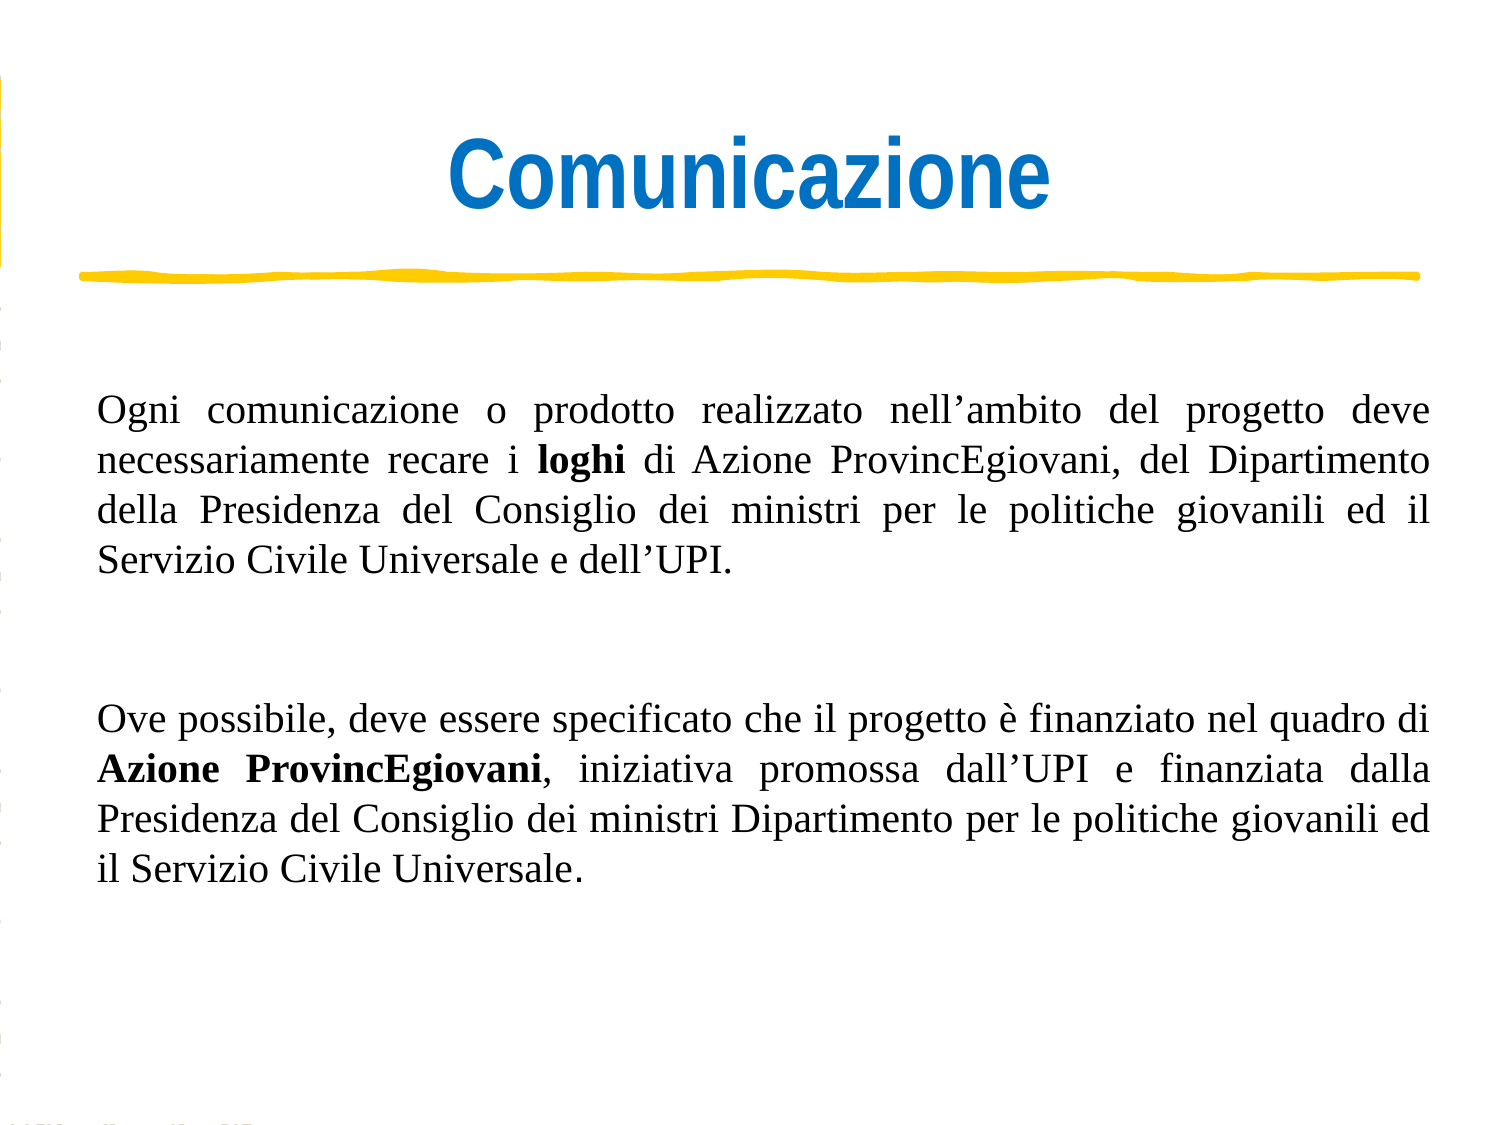

# Comunicazione
Ogni comunicazione o prodotto realizzato nell’ambito del progetto deve necessariamente recare i loghi di Azione ProvincEgiovani, del Dipartimento della Presidenza del Consiglio dei ministri per le politiche giovanili ed il Servizio Civile Universale e dell’UPI.
Ove possibile, deve essere specificato che il progetto è finanziato nel quadro di Azione ProvincEgiovani, iniziativa promossa dall’UPI e finanziata dalla Presidenza del Consiglio dei ministri Dipartimento per le politiche giovanili ed il Servizio Civile Universale.